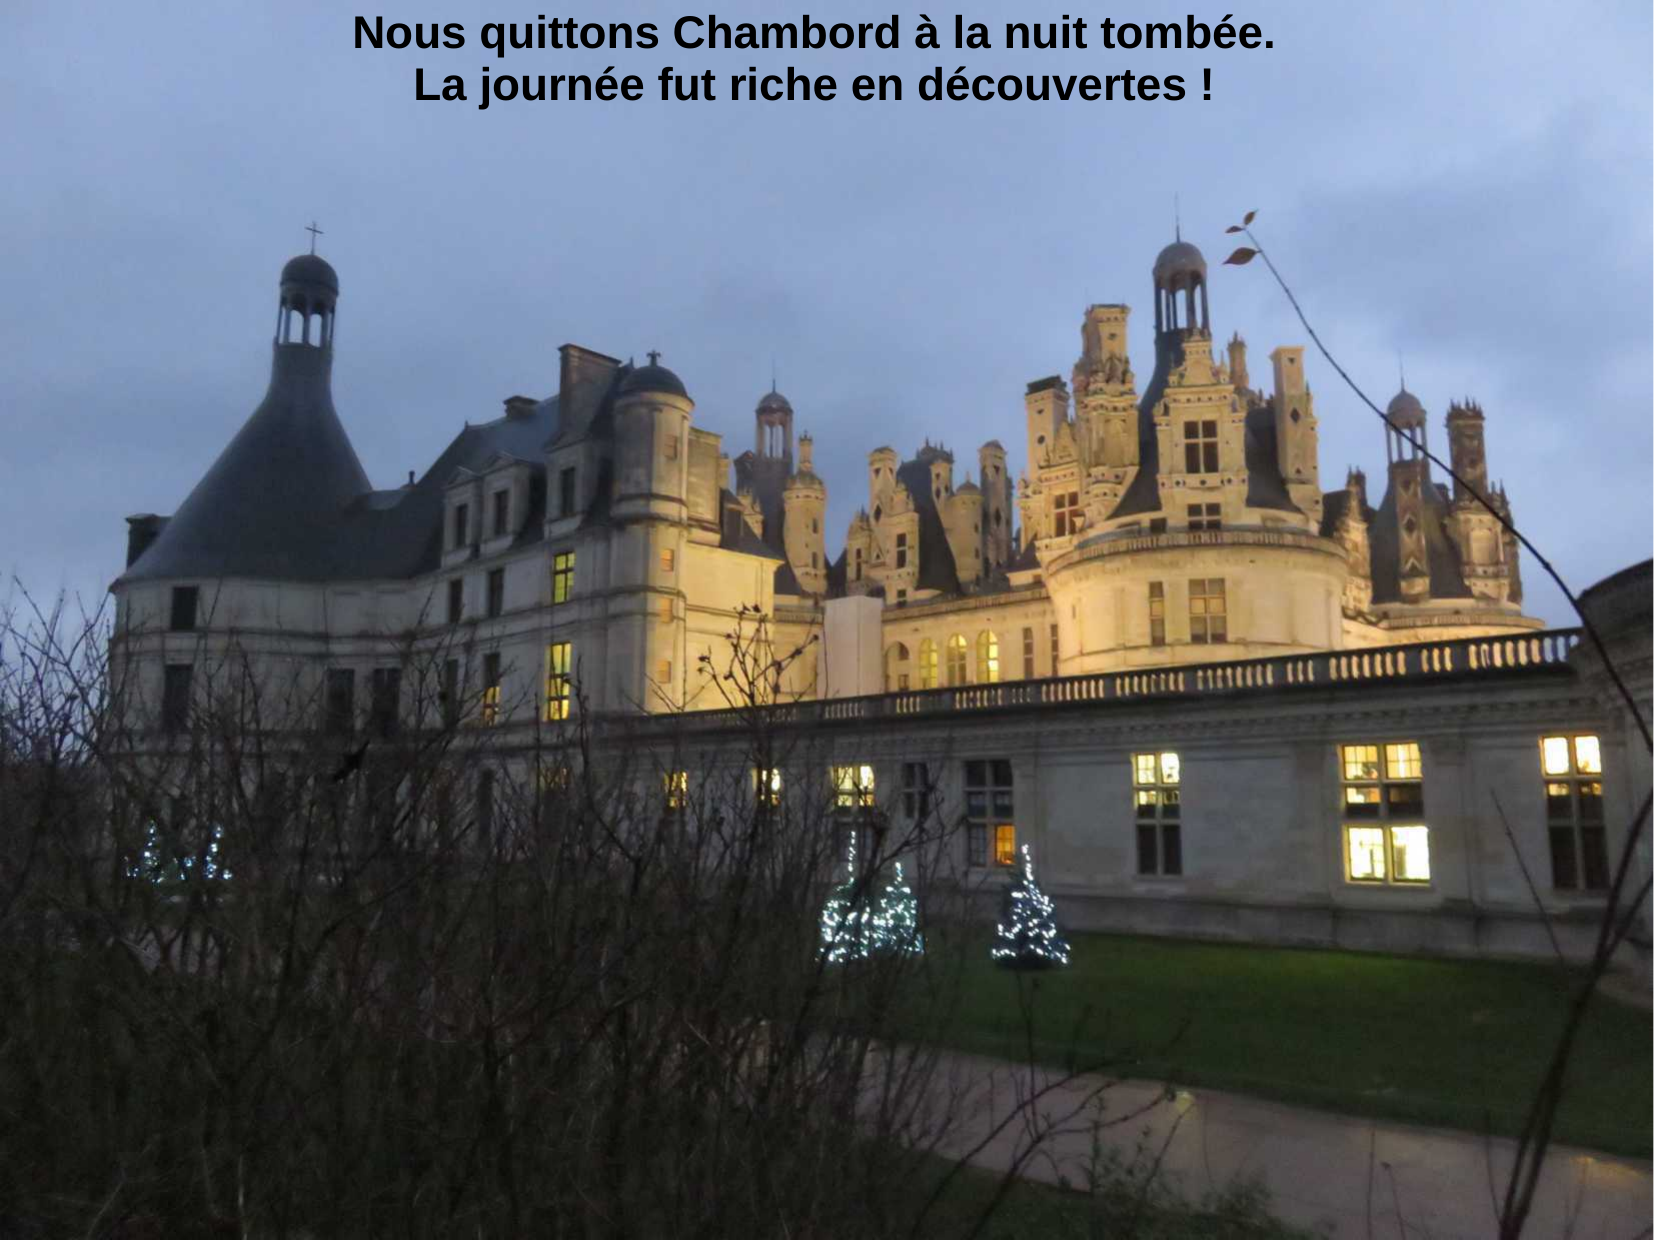

Nous quittons Chambord à la nuit tombée.
La journée fut riche en découvertes !